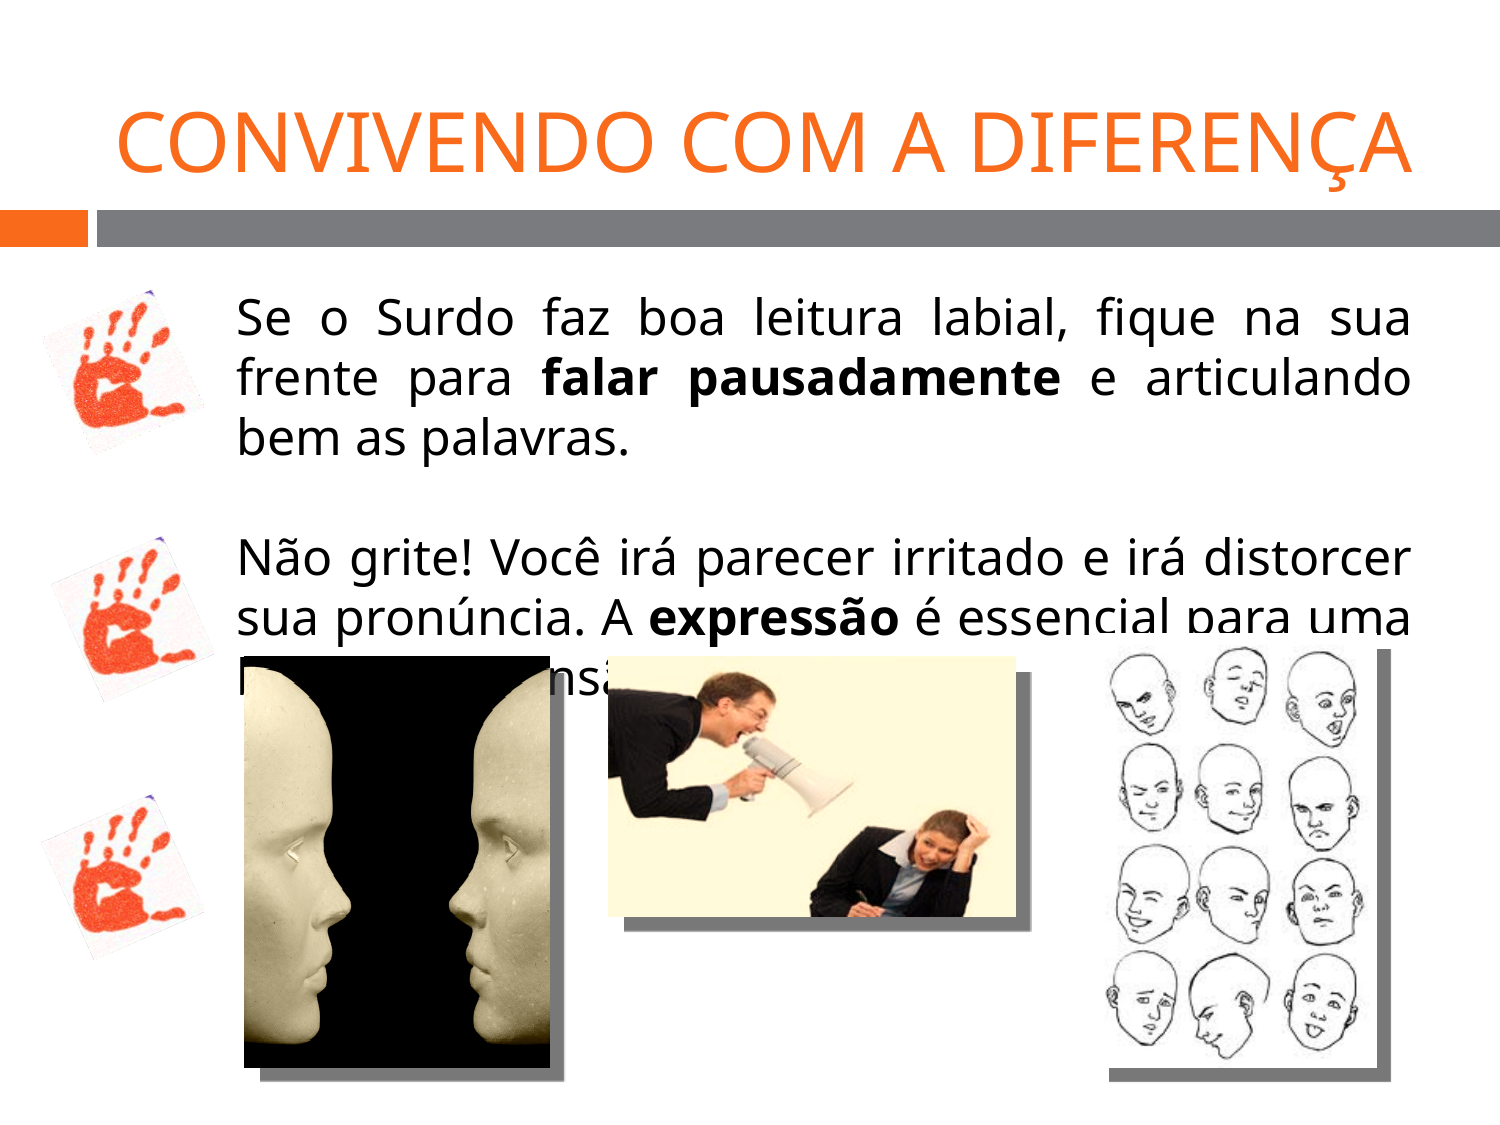

# CONVIVENDO COM A DIFERENÇA
Se o Surdo faz boa leitura labial, fique na sua frente para falar pausadamente e articulando bem as palavras.
Não grite! Você irá parecer irritado e irá distorcer sua pronúncia. A expressão é essencial para uma boa compreensão.